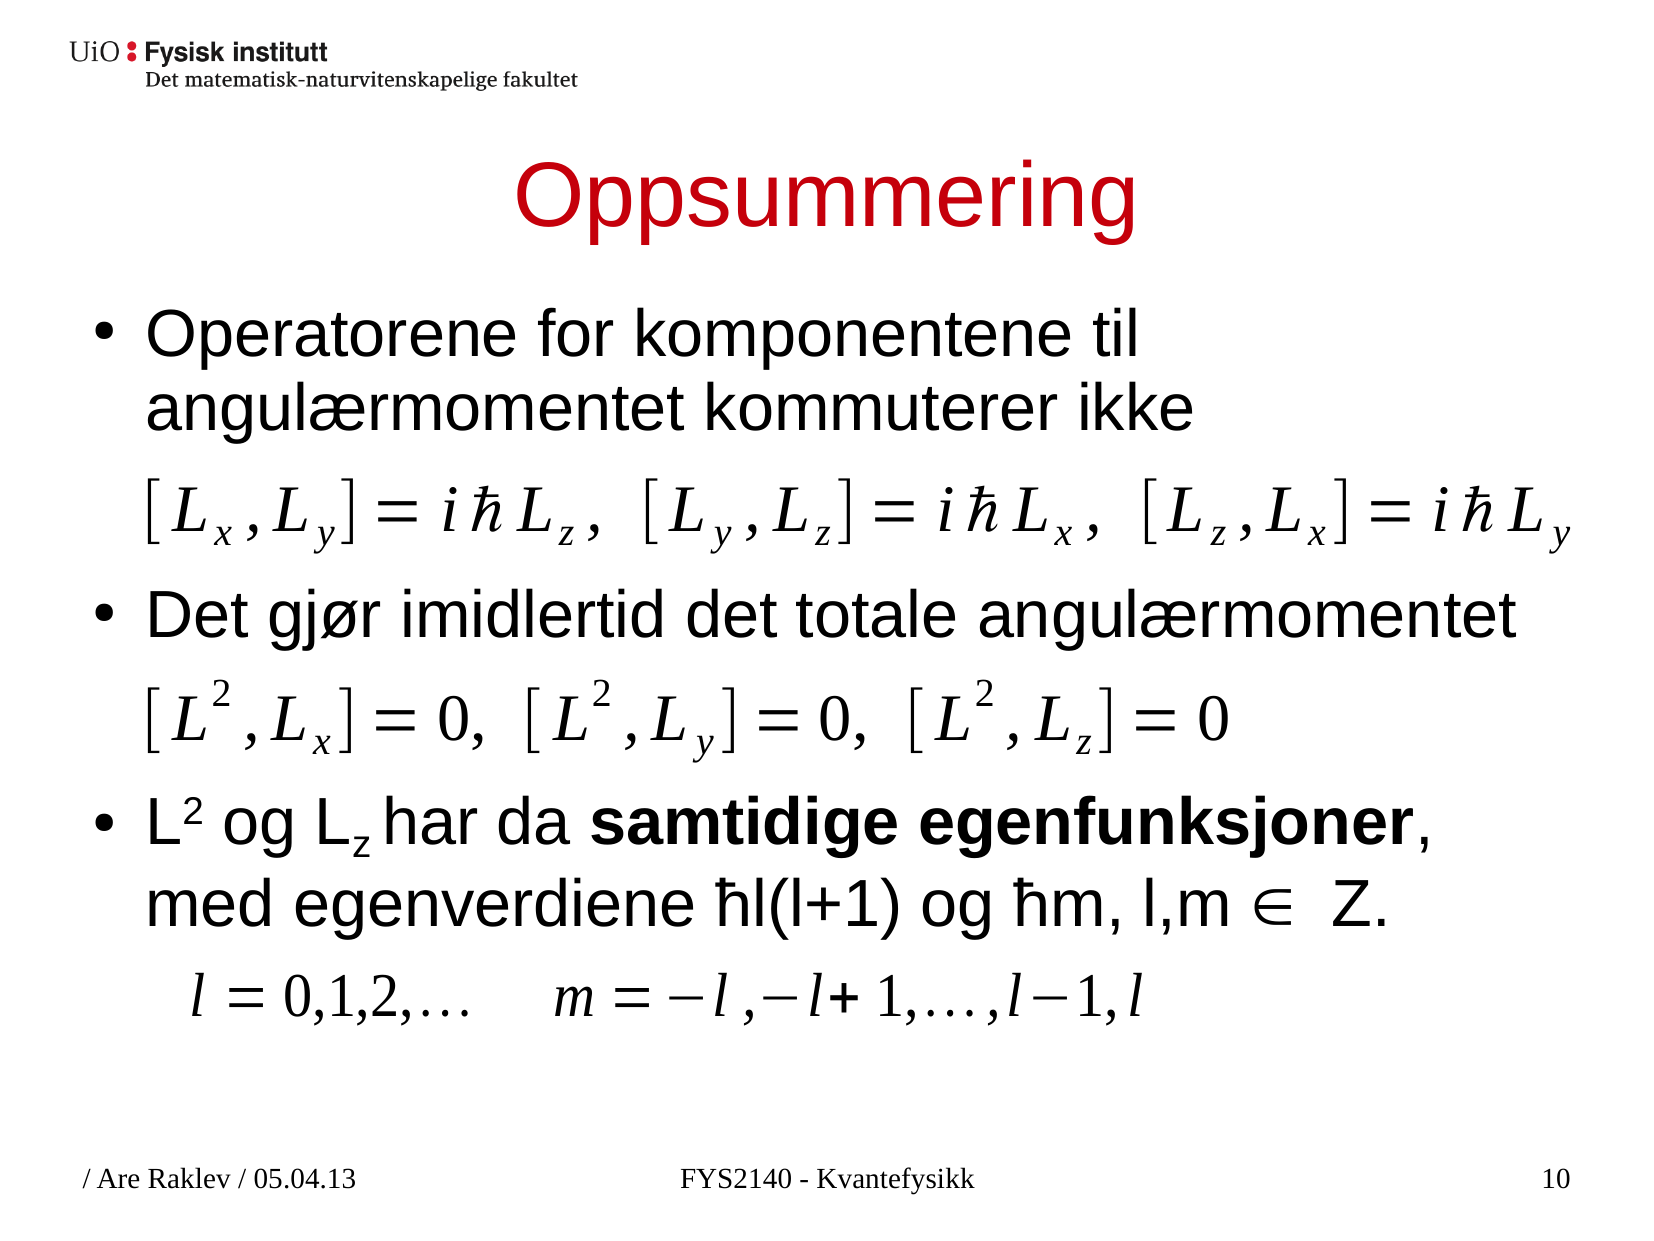

# Oppsummering
Operatorene for komponentene til angulærmomentet kommuterer ikke
Det gjør imidlertid det totale angulærmomentet
L2 og Lz har da samtidige egenfunksjoner, med egenverdiene ħl(l+1) og ħm, l,m ∈ Z.
/ Are Raklev / 05.04.13
FYS2140 - Kvantefysikk
10